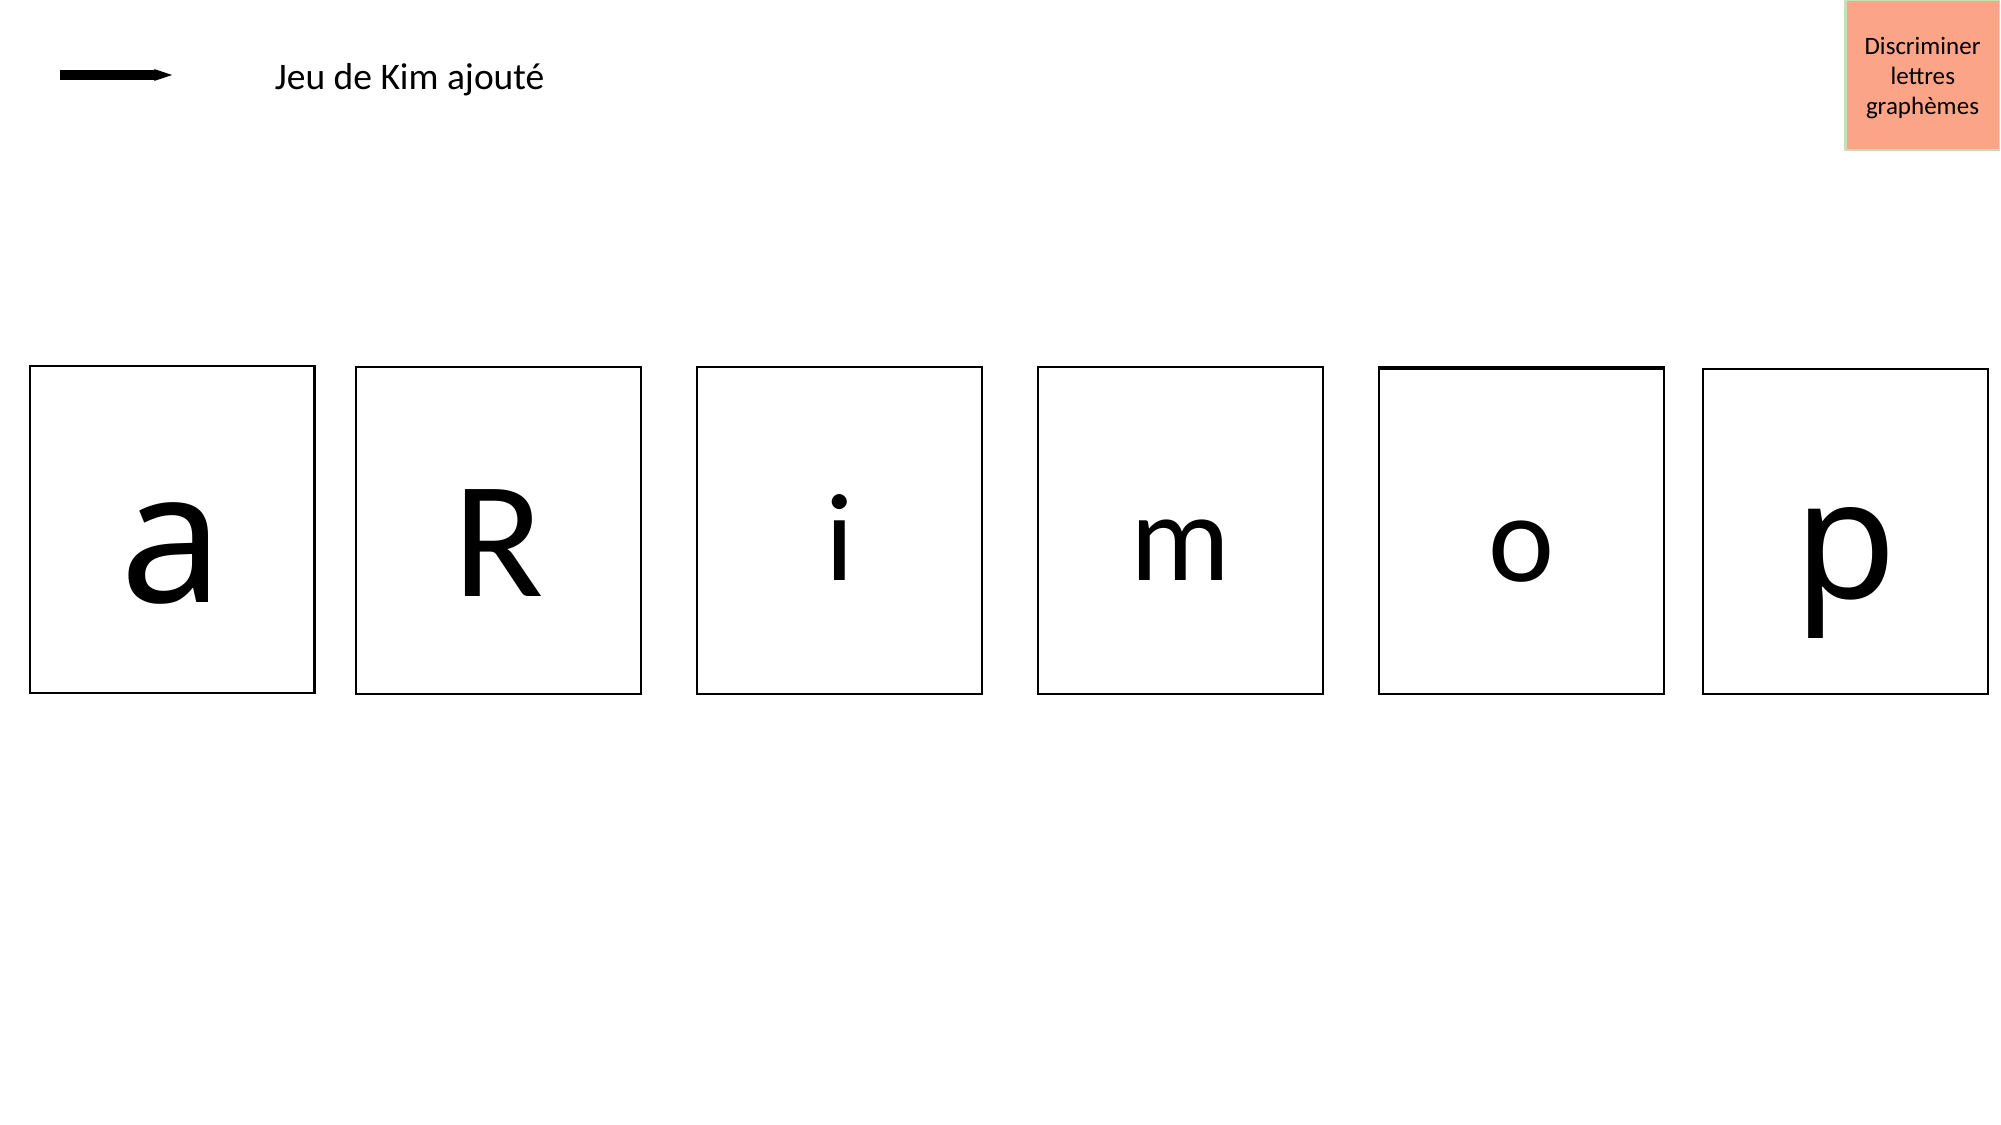

Discriminer lettres graphèmes
Jeu de Kim ajouté
a
R
i
m
p
o
p